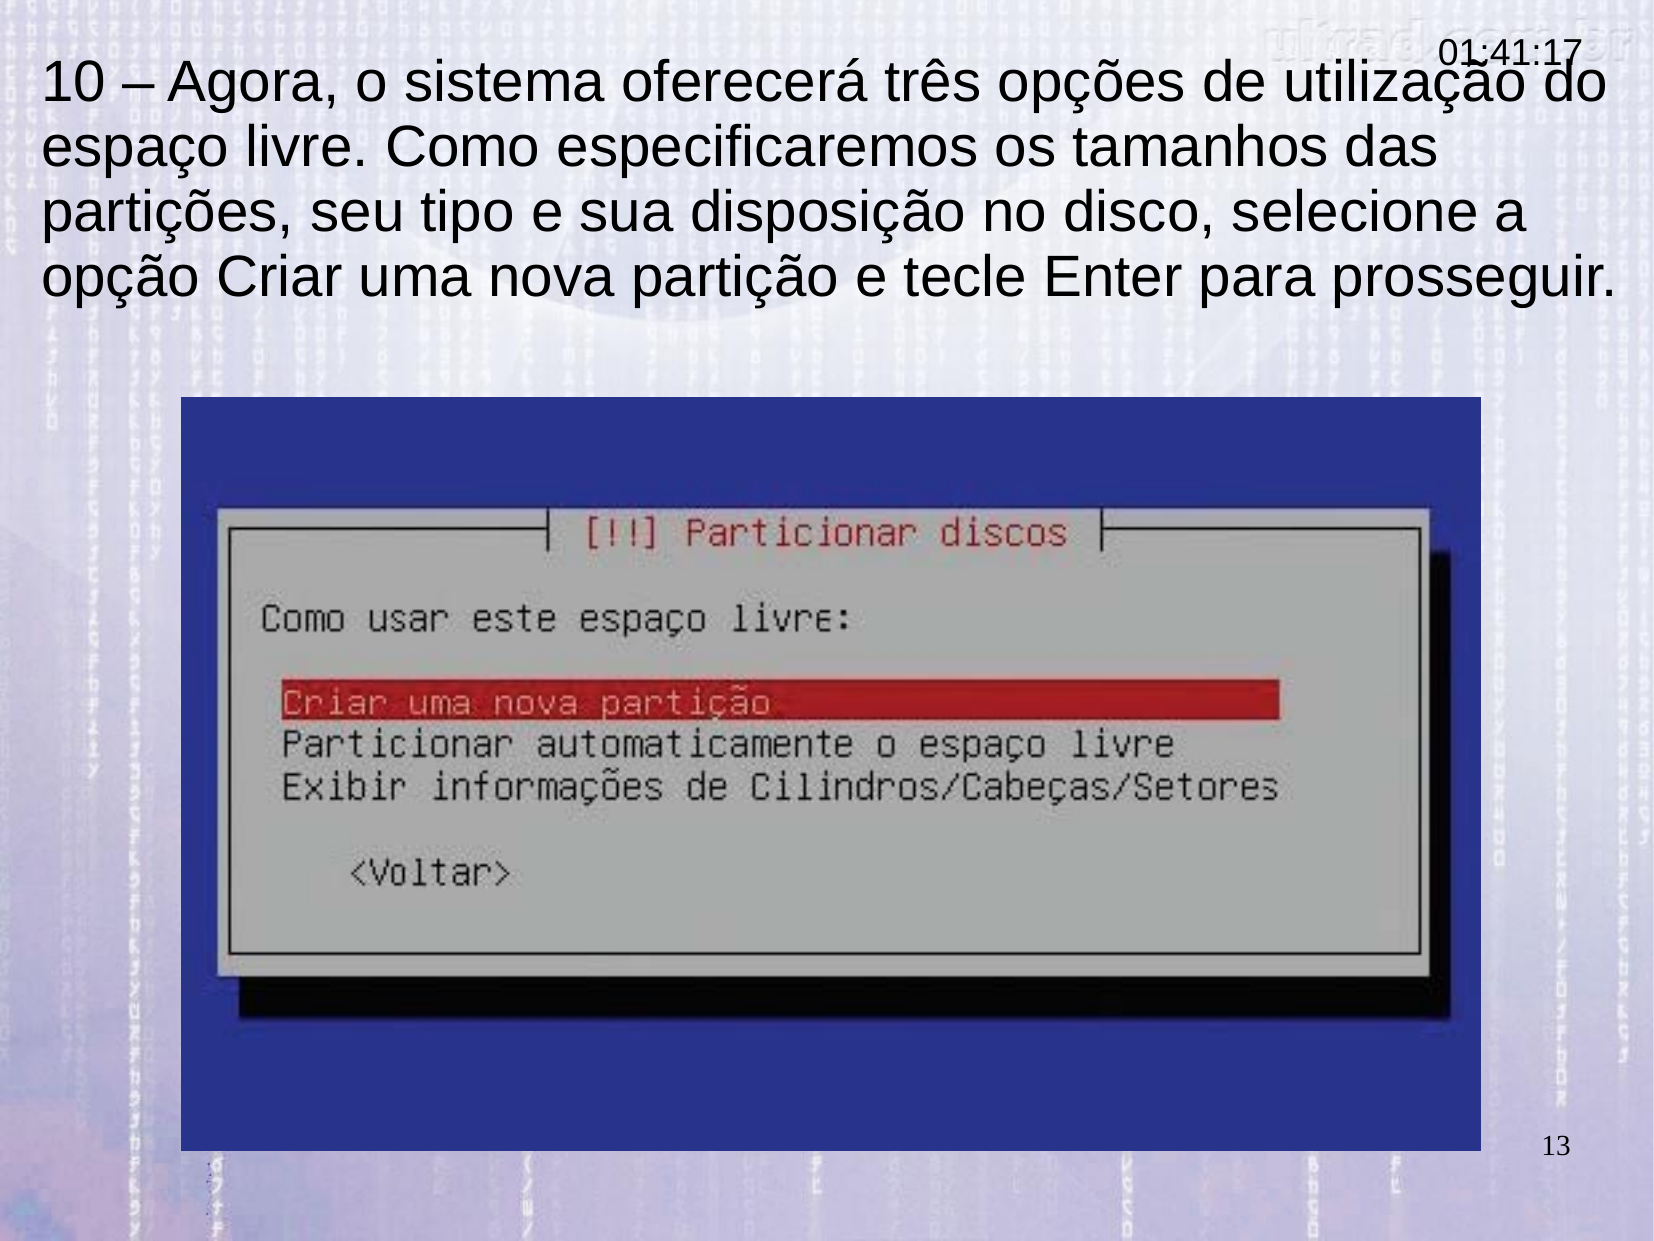

02:59:56
10 – Agora, o sistema oferecerá três opções de utilização do espaço livre. Como especificaremos os tamanhos das partições, seu tipo e sua disposição no disco, selecione a opção Criar uma nova partição e tecle Enter para prosseguir.
13